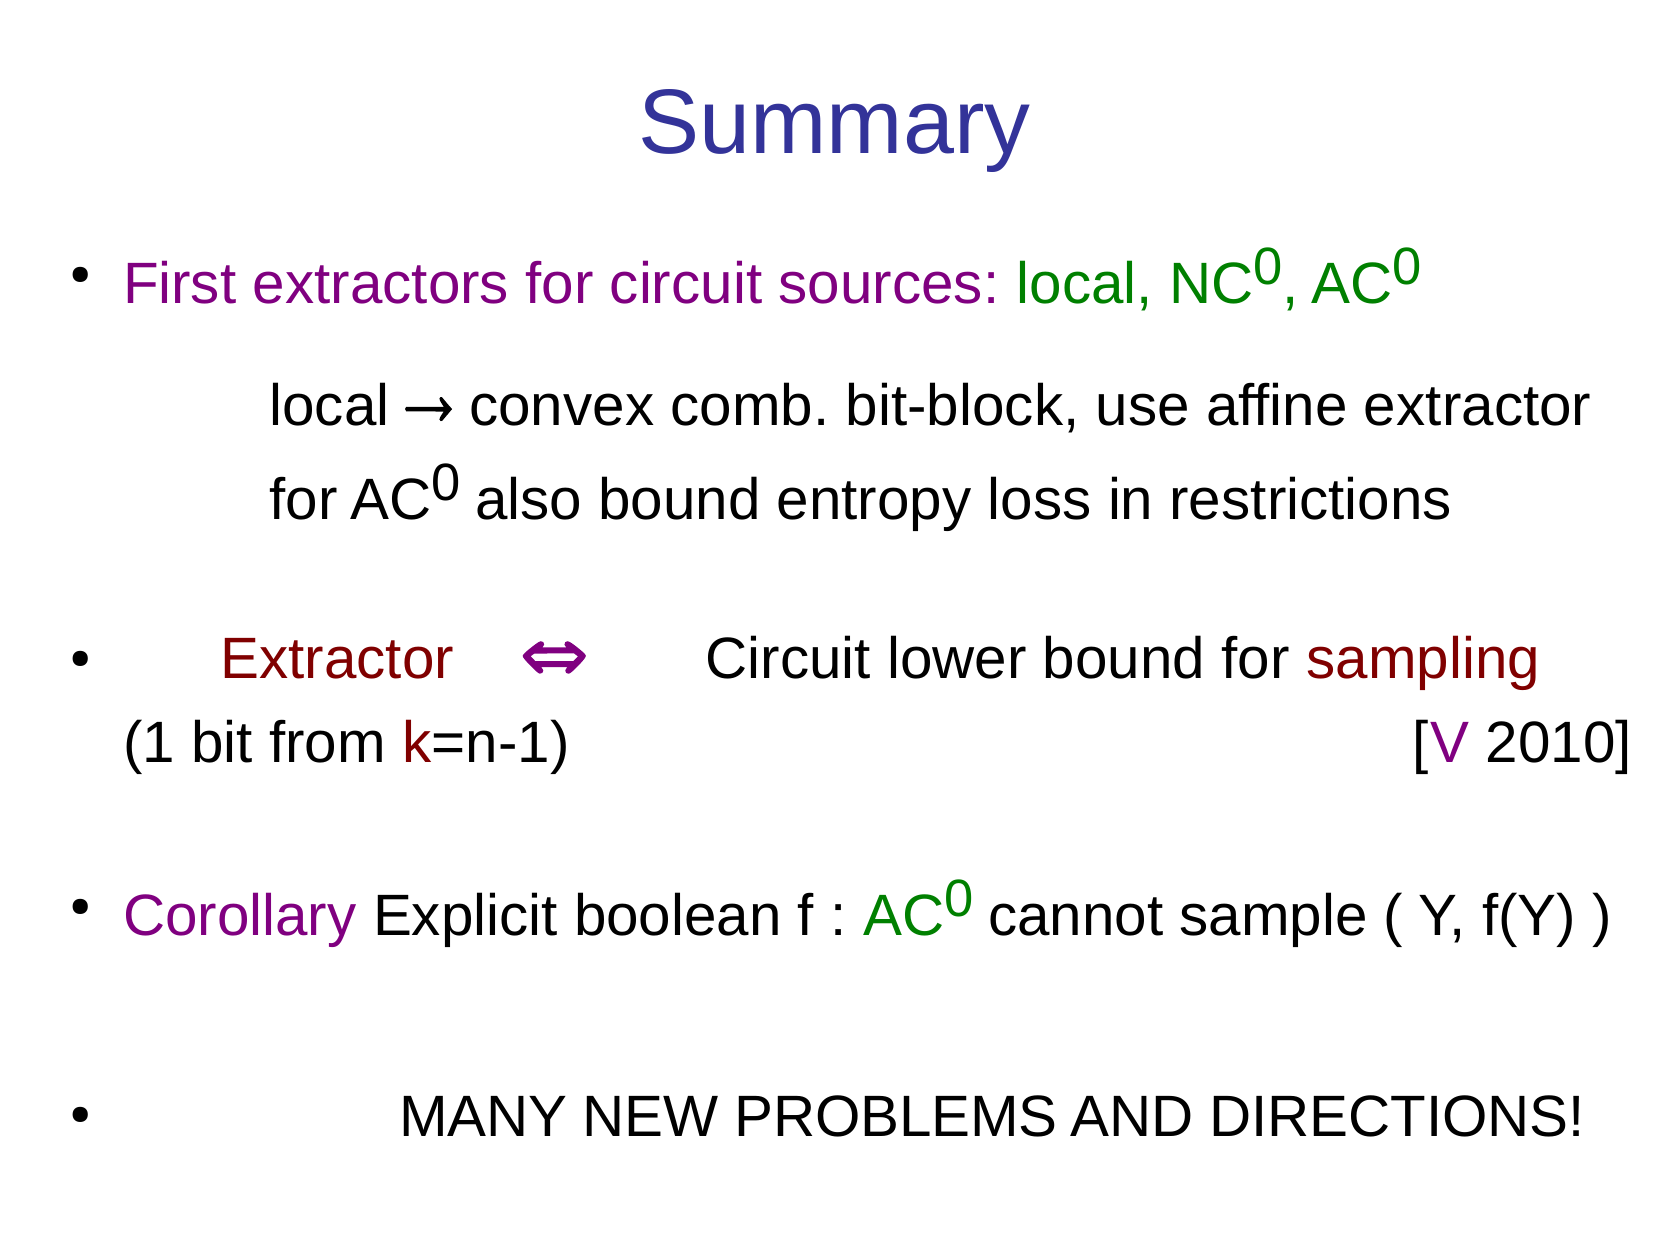

Summary
# First extractors for circuit sources: local, NC0, AC0
 local  convex comb. bit-block, use affine extractor
 for AC0 also bound entropy loss in restrictions
 Extractor  Circuit lower bound for sampling
(1 bit from k=n-1) [V 2010]
Corollary Explicit boolean f : AC0 cannot sample ( Y, f(Y) )
 MANY NEW PROBLEMS AND DIRECTIONS!